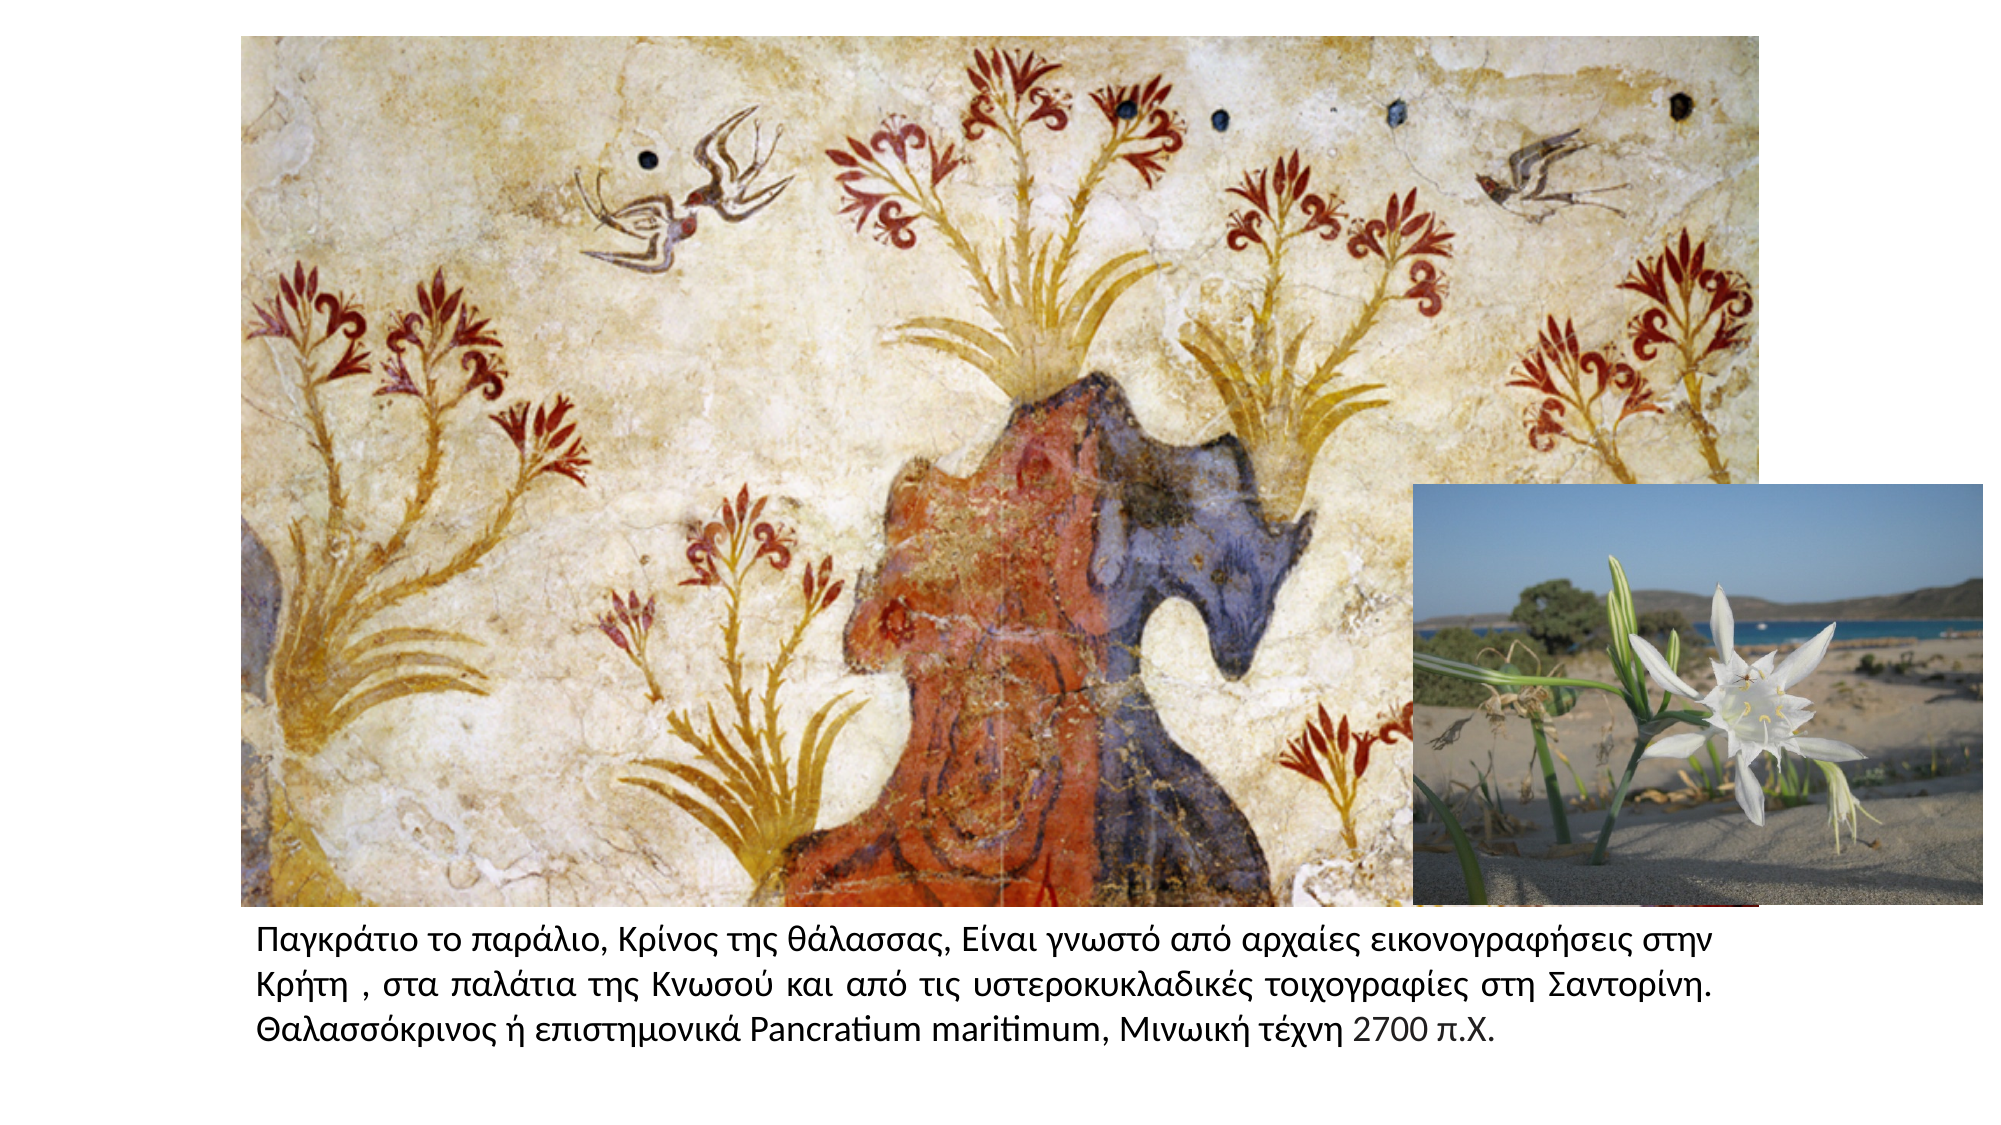

Παγκράτιο το παράλιο, Κρίνος της θάλασσας, Είναι γνωστό από αρχαίες εικονογραφήσεις στην Κρήτη , στα παλάτια της Κνωσού και από τις υστεροκυκλαδικές τοιχογραφίες στη Σαντορίνη. Θαλασσόκρινος ή επιστημονικά Pancratium maritimum, Μινωική τέχνη 2700 π.Χ.